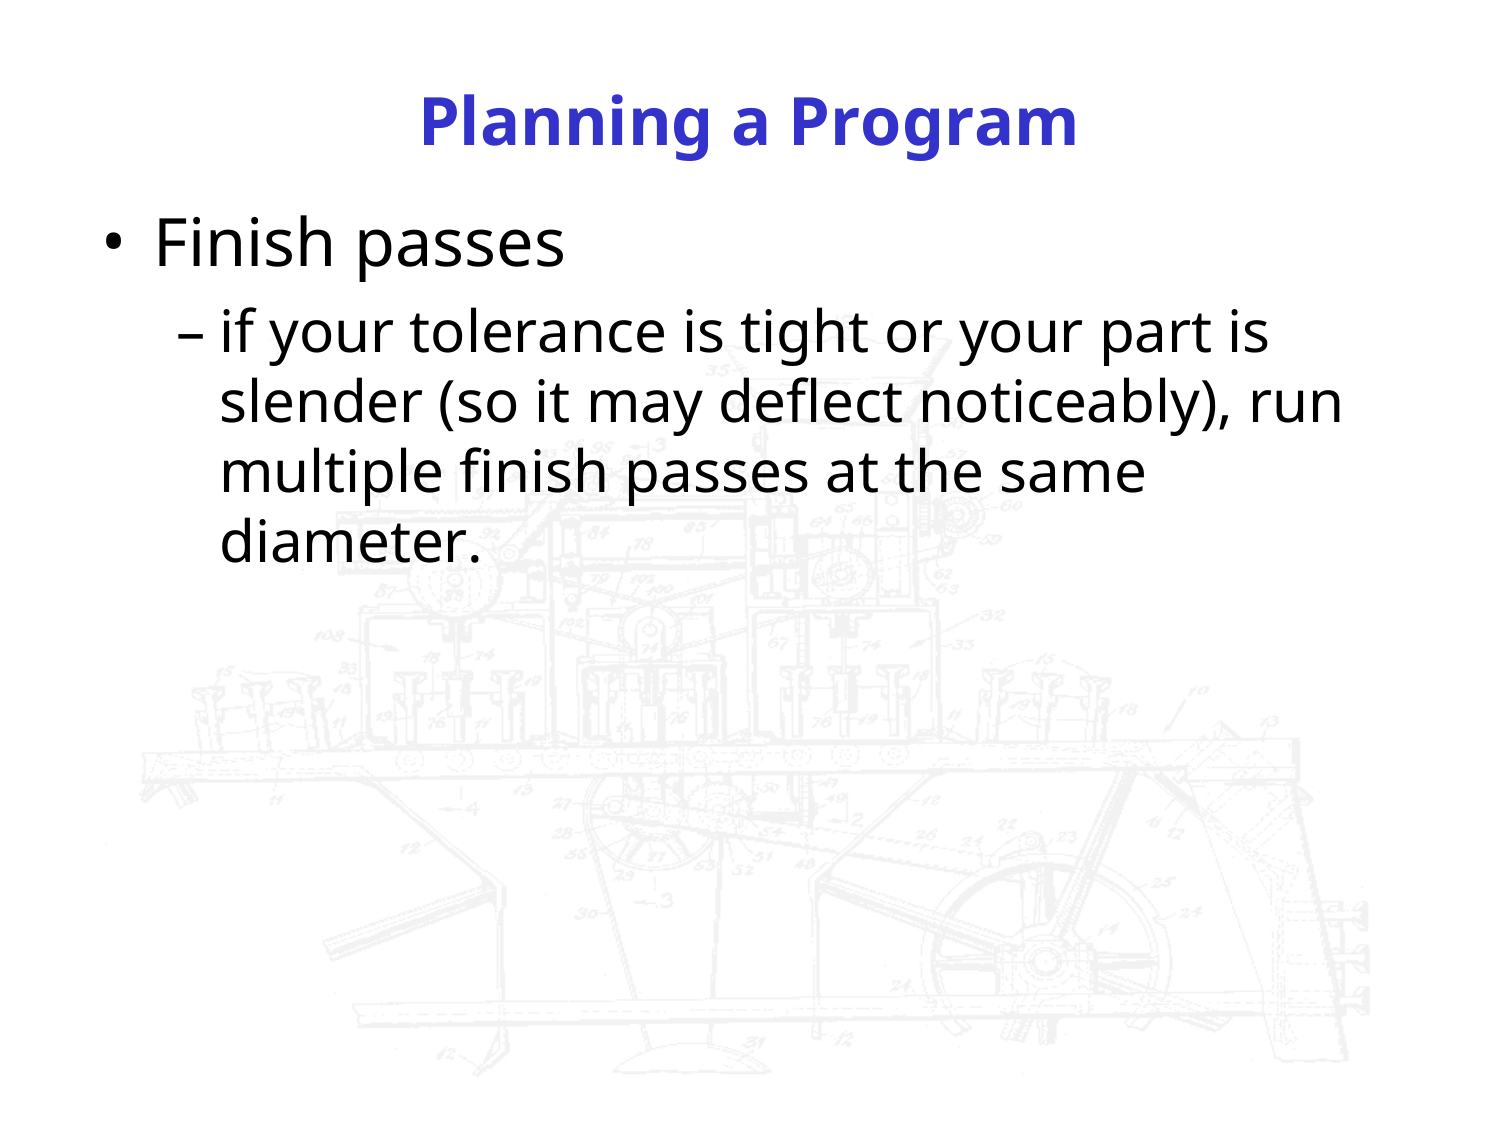

# Planning a Program
Finish passes
if your tolerance is tight or your part is slender (so it may deflect noticeably), run multiple finish passes at the same diameter.